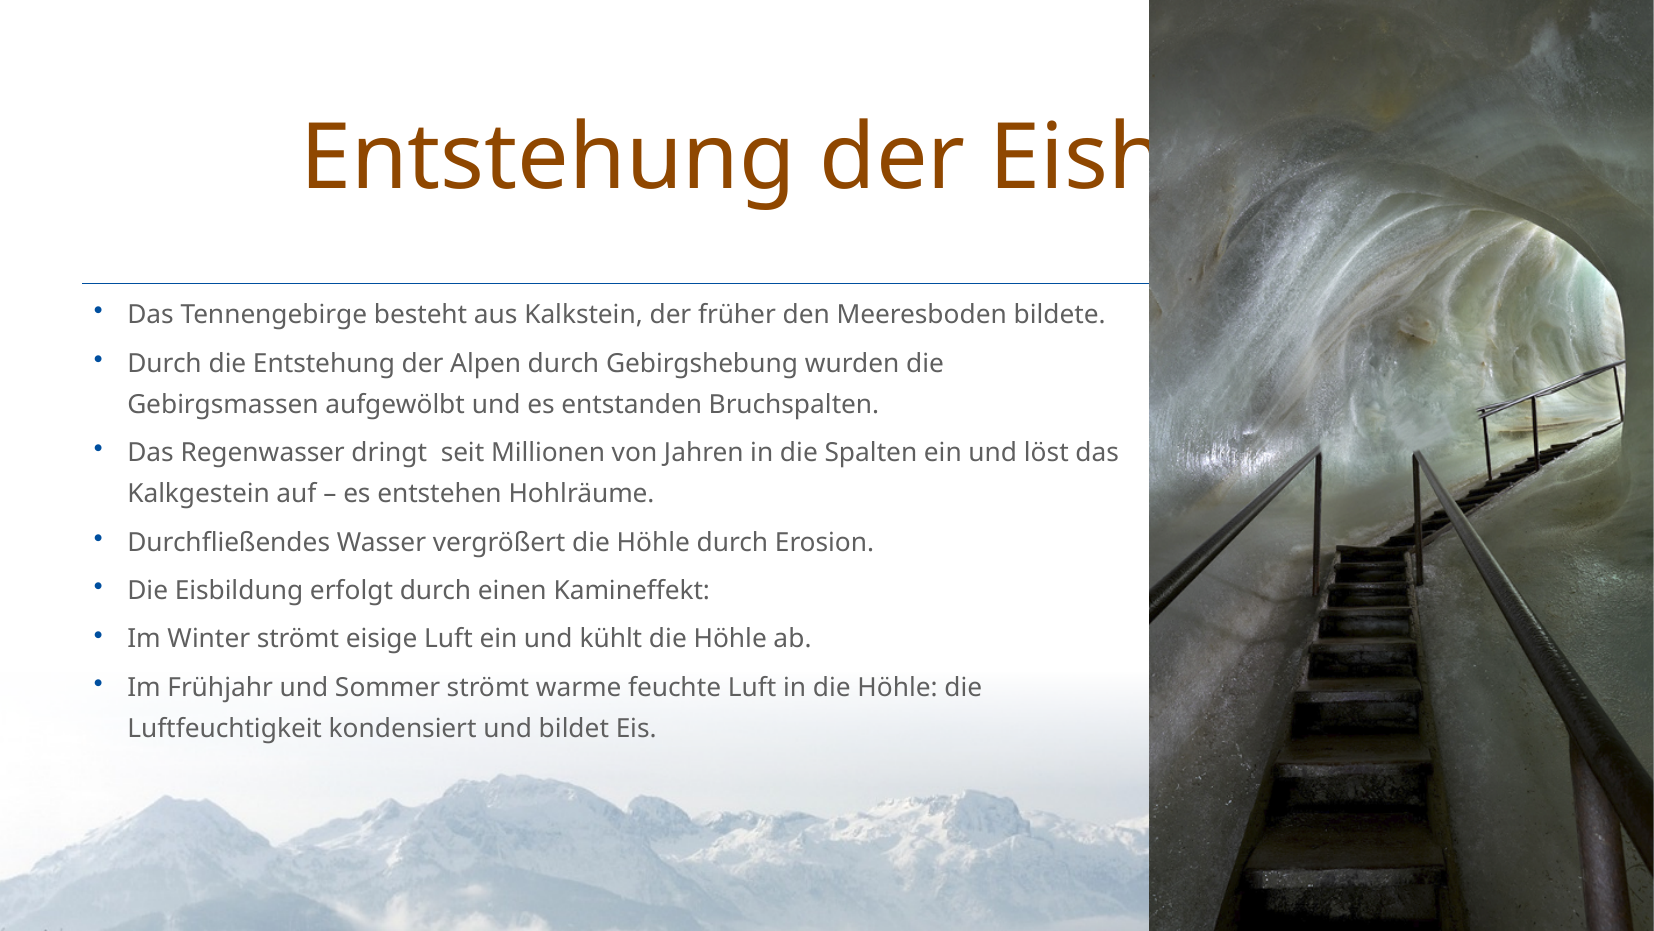

# Entstehung der Eishöhle
Das Tennengebirge besteht aus Kalkstein, der früher den Meeresboden bildete.
Durch die Entstehung der Alpen durch Gebirgshebung wurden die Gebirgsmassen aufgewölbt und es entstanden Bruchspalten.
Das Regenwasser dringt seit Millionen von Jahren in die Spalten ein und löst das Kalkgestein auf – es entstehen Hohlräume.
Durchfließendes Wasser vergrößert die Höhle durch Erosion.
Die Eisbildung erfolgt durch einen Kamineffekt:
Im Winter strömt eisige Luft ein und kühlt die Höhle ab.
Im Frühjahr und Sommer strömt warme feuchte Luft in die Höhle: die Luftfeuchtigkeit kondensiert und bildet Eis.